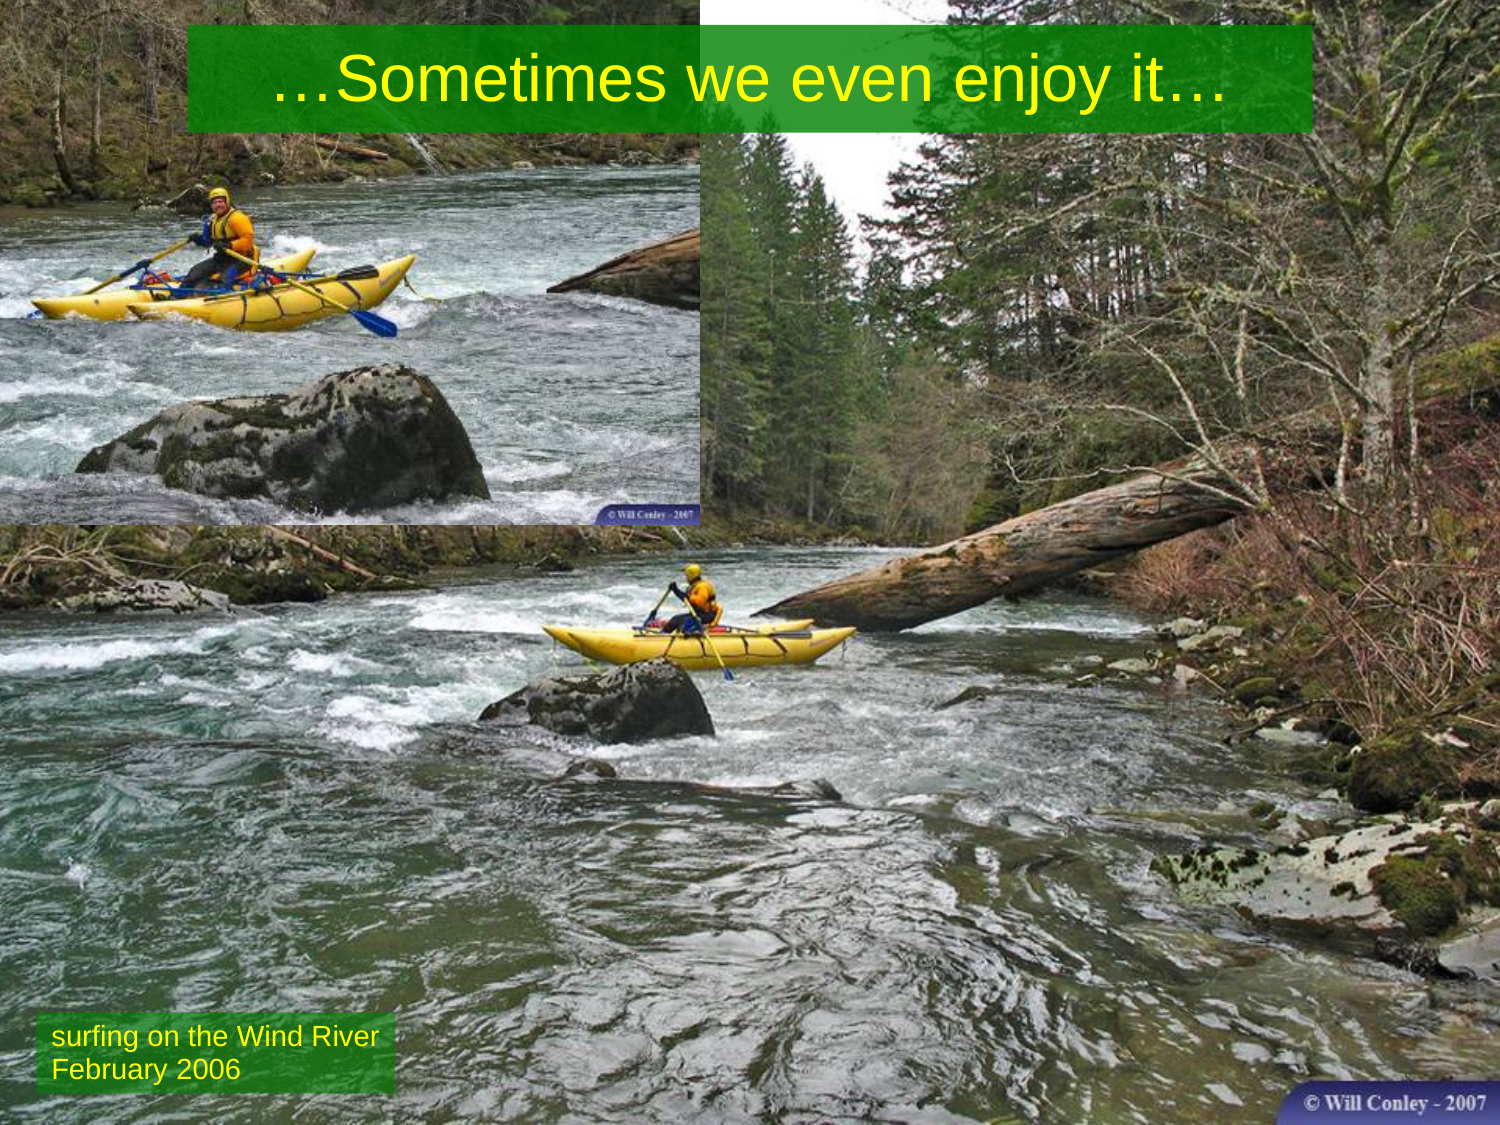

surfing on the Wind River
February 2006
…Sometimes we even enjoy it…